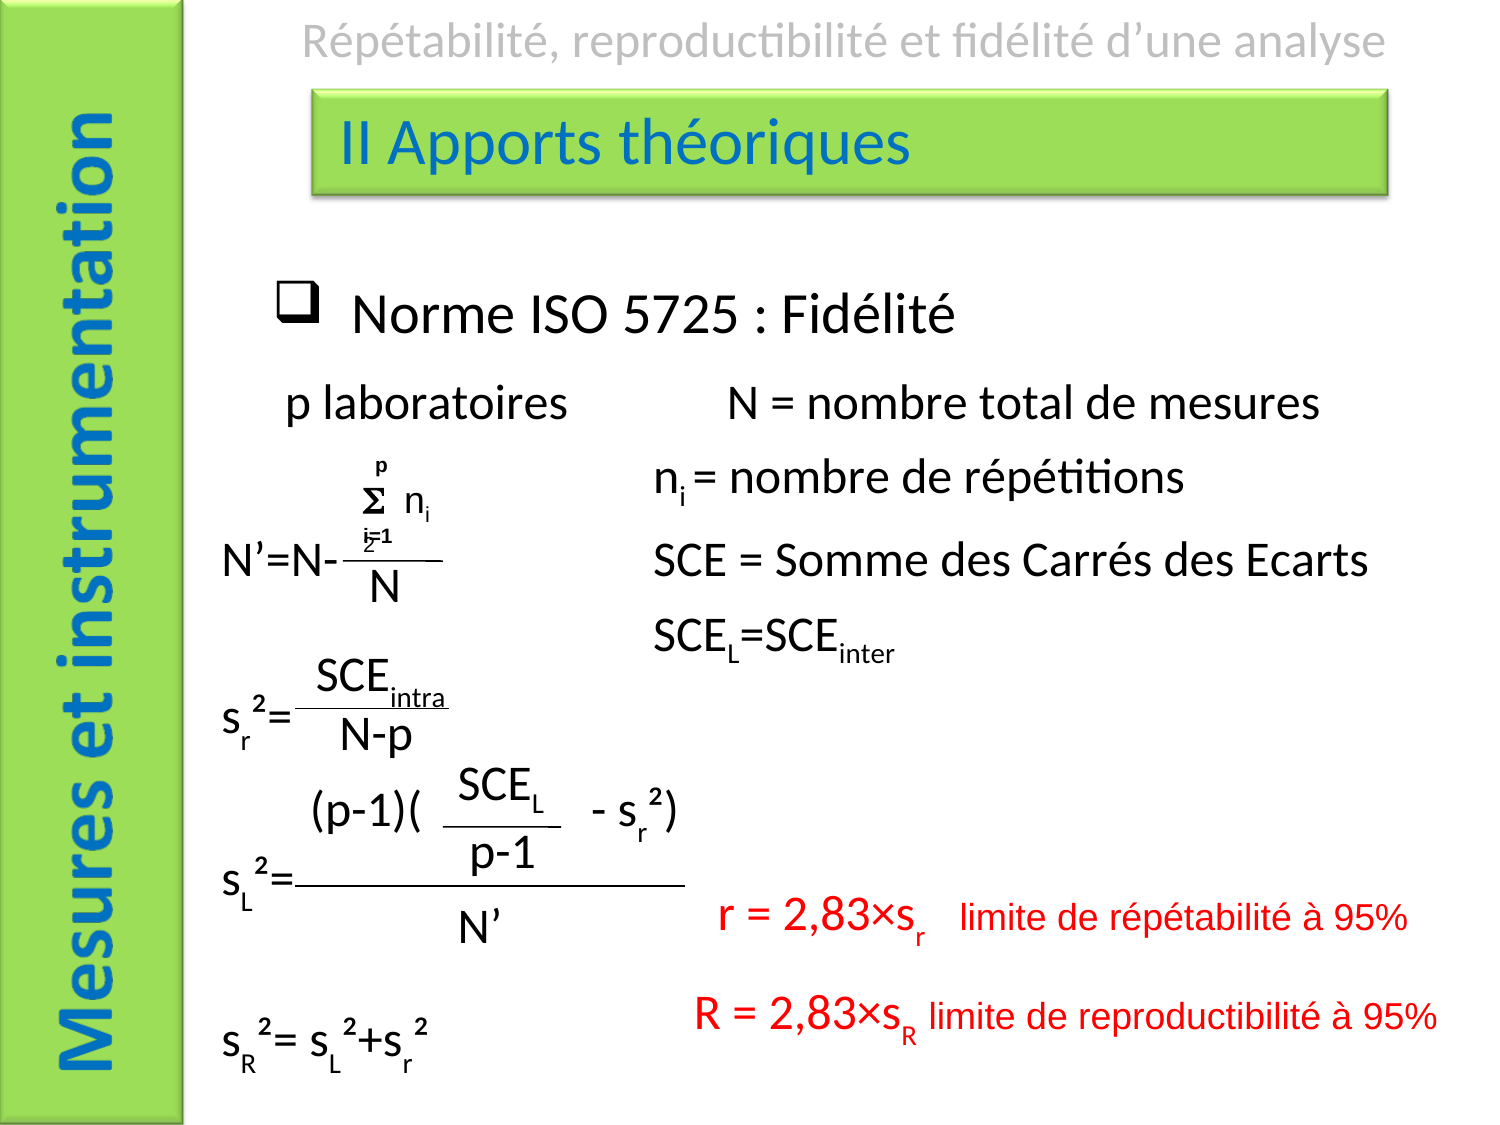

Répétabilité, reproductibilité et fidélité d’une analyse
II Apports théoriques
 Norme ISO 5725 : Fidélité
		p laboratoires 		N = nombre total de mesures
							ni = nombre de répétitions
N’=N-					SCE = Somme des Carrés des Ecarts
							SCEL=SCEinter
sr²=
sL²=
sR²= sL²+sr²
p
ni2
i=1
N
SCEintra
N-p
SCEL
(p-1)( - sr²)
p-1
r = 2,83×sr 	 limite de répétabilité à 95%
N’
R = 2,83×sR limite de reproductibilité à 95%